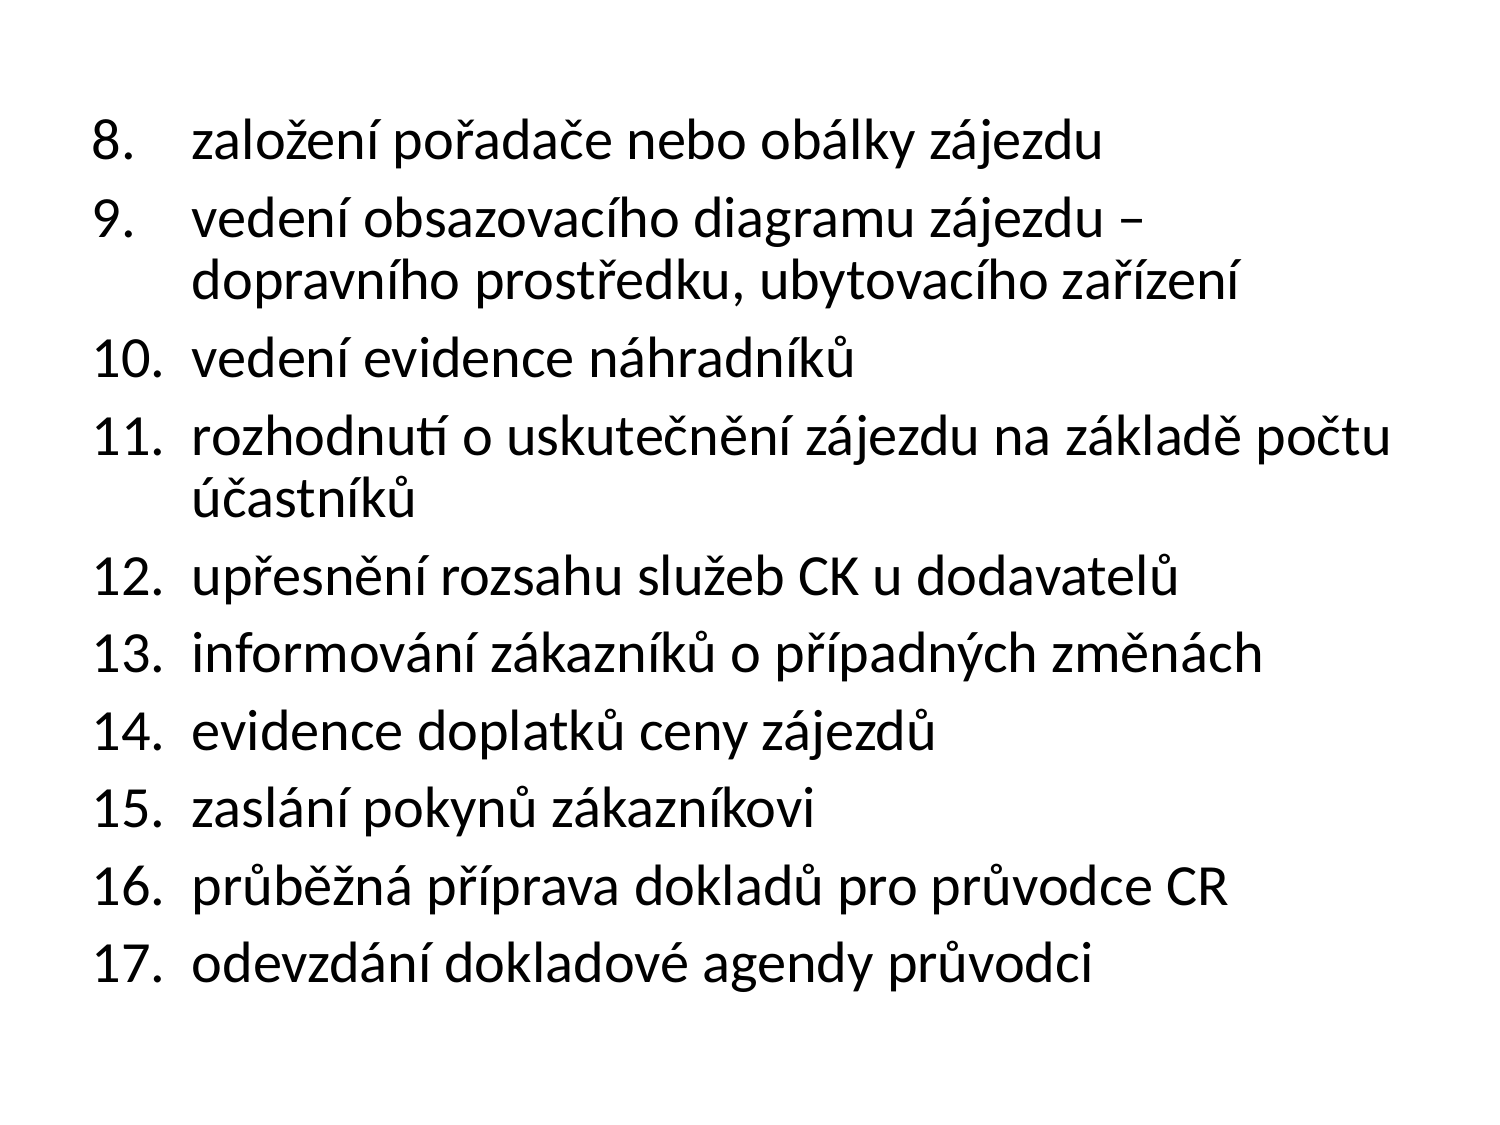

# 8.	založení pořadače nebo obálky zájezdu
vedení obsazovacího diagramu zájezdu – dopravního prostředku, ubytovacího zařízení
vedení evidence náhradníků
rozhodnutí o uskutečnění zájezdu na základě počtu účastníků
upřesnění rozsahu služeb CK u dodavatelů
informování zákazníků o případných změnách
evidence doplatků ceny zájezdů
zaslání pokynů zákazníkovi
průběžná příprava dokladů pro průvodce CR
odevzdání dokladové agendy průvodci